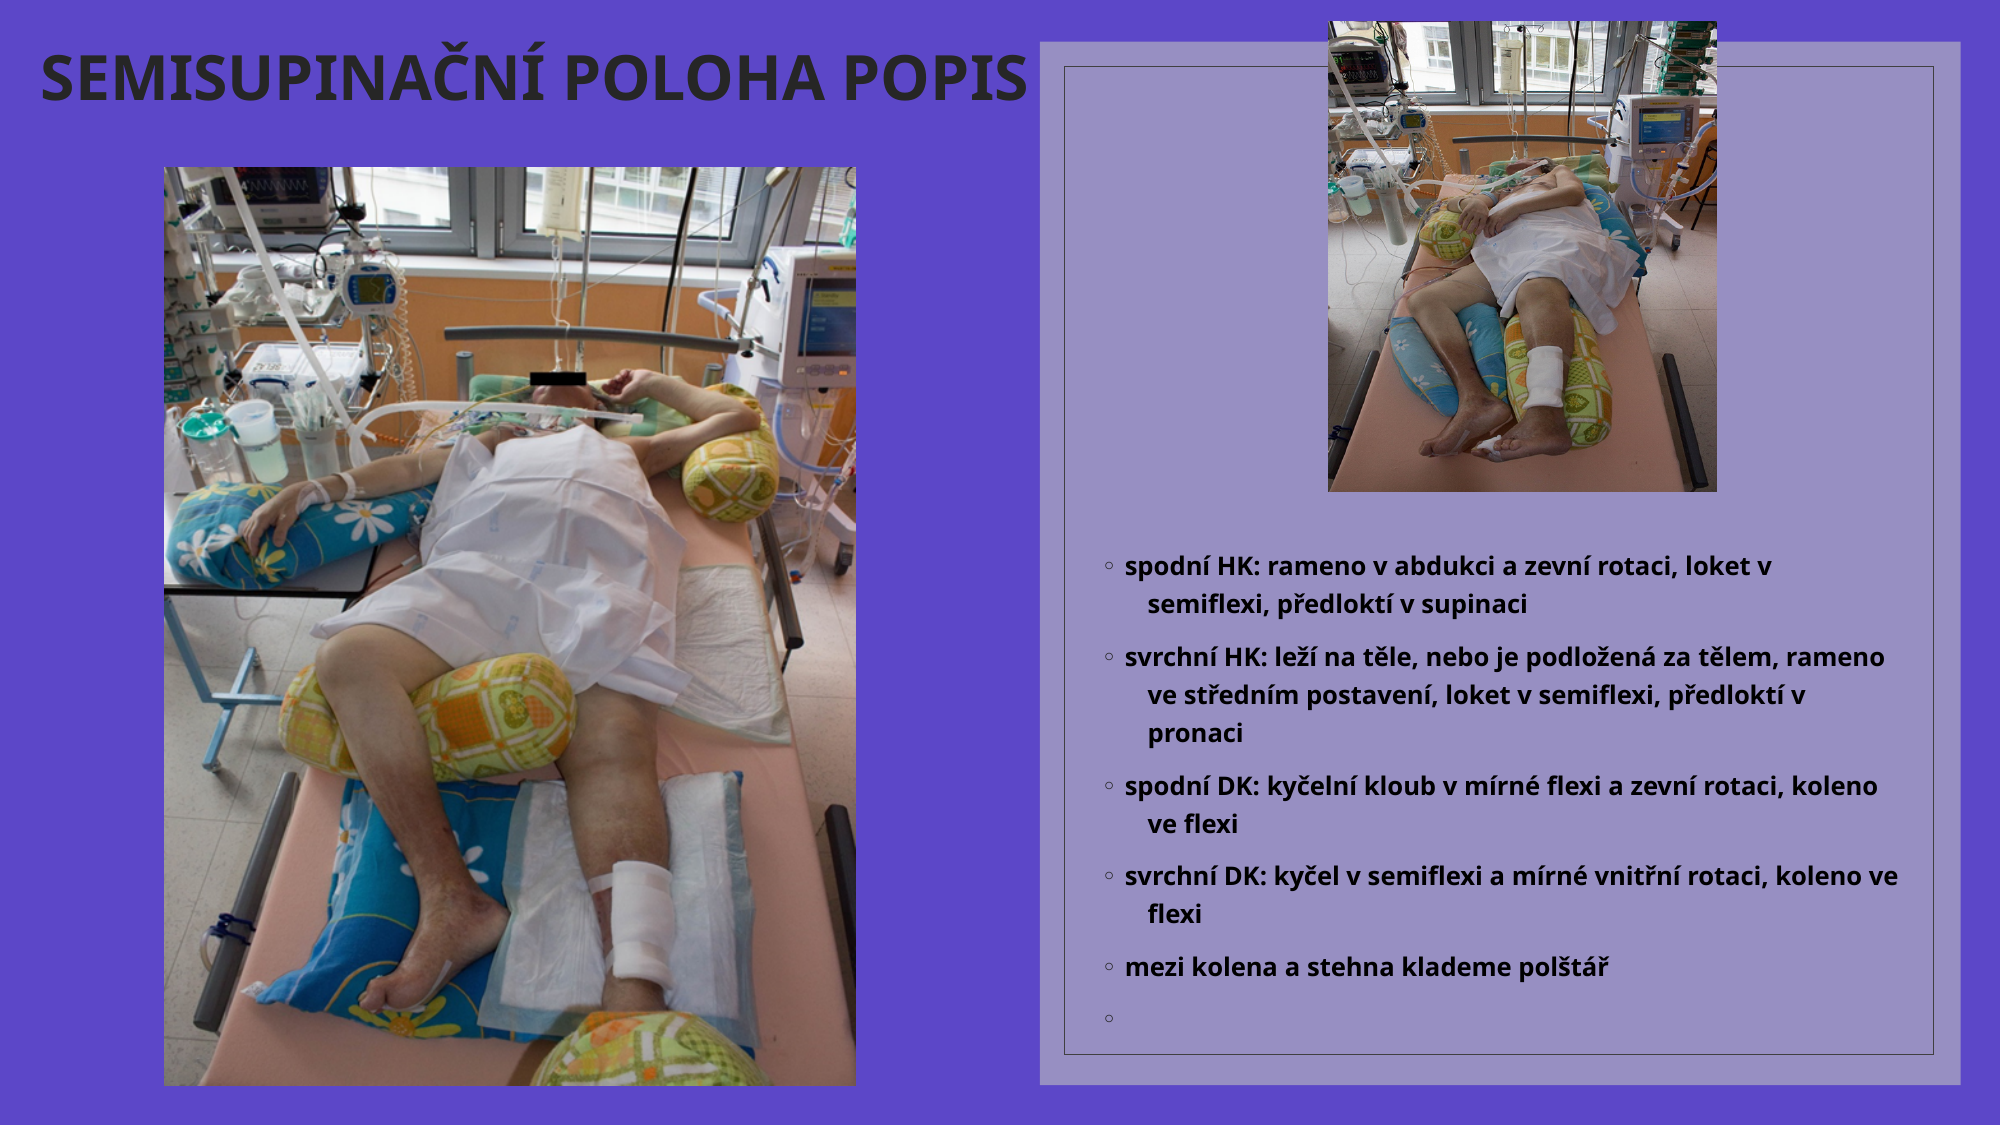

# SEMISUPINAČNÍ POLOHA POPIS
spodní HK: rameno v abdukci a zevní rotaci, loket v semiflexi, předloktí v supinaci
svrchní HK: leží na těle, nebo je podložená za tělem, rameno ve středním postavení, loket v semiflexi, předloktí v pronaci
spodní DK: kyčelní kloub v mírné flexi a zevní rotaci, koleno ve flexi
svrchní DK: kyčel v semiflexi a mírné vnitřní rotaci, koleno ve flexi
mezi kolena a stehna klademe polštář